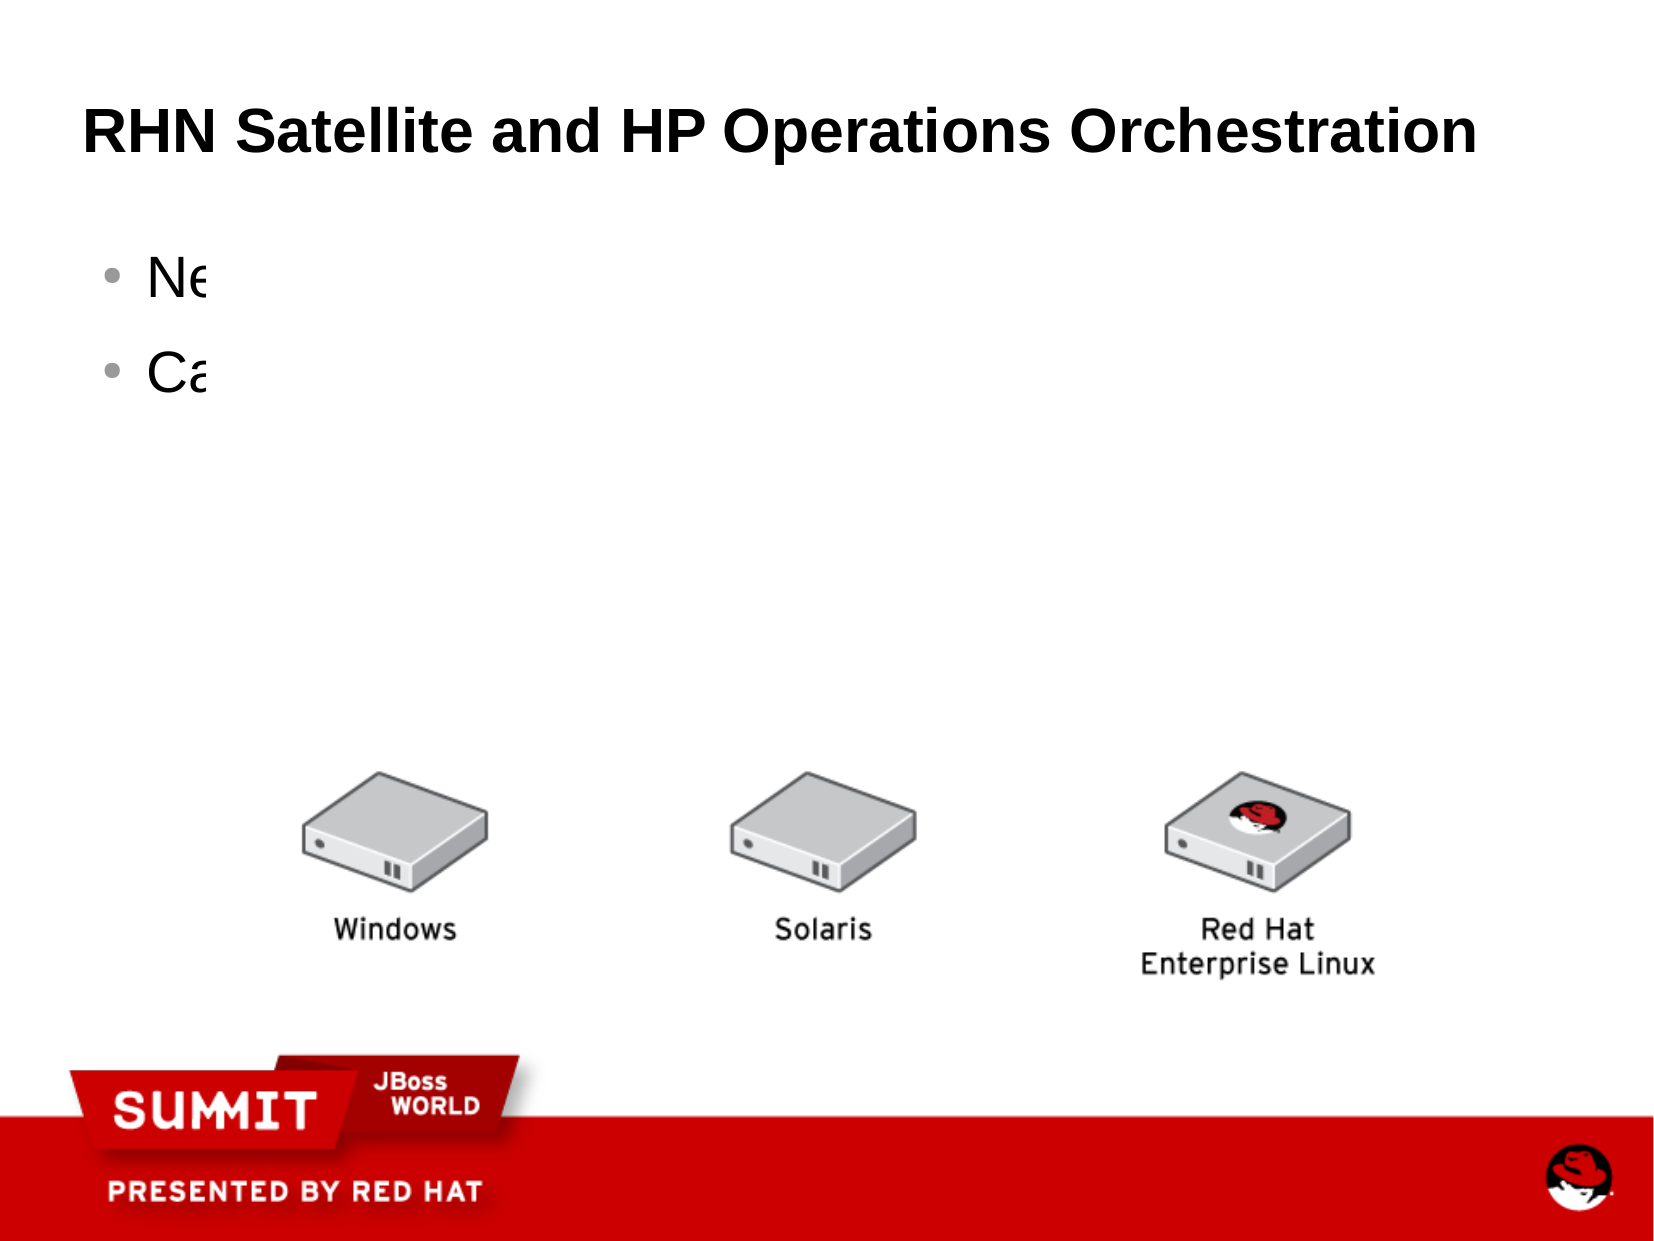

# RHN Satellite and HP Operations Orchestration
Need to manage heterogeneous systems
Can use disparate management systems